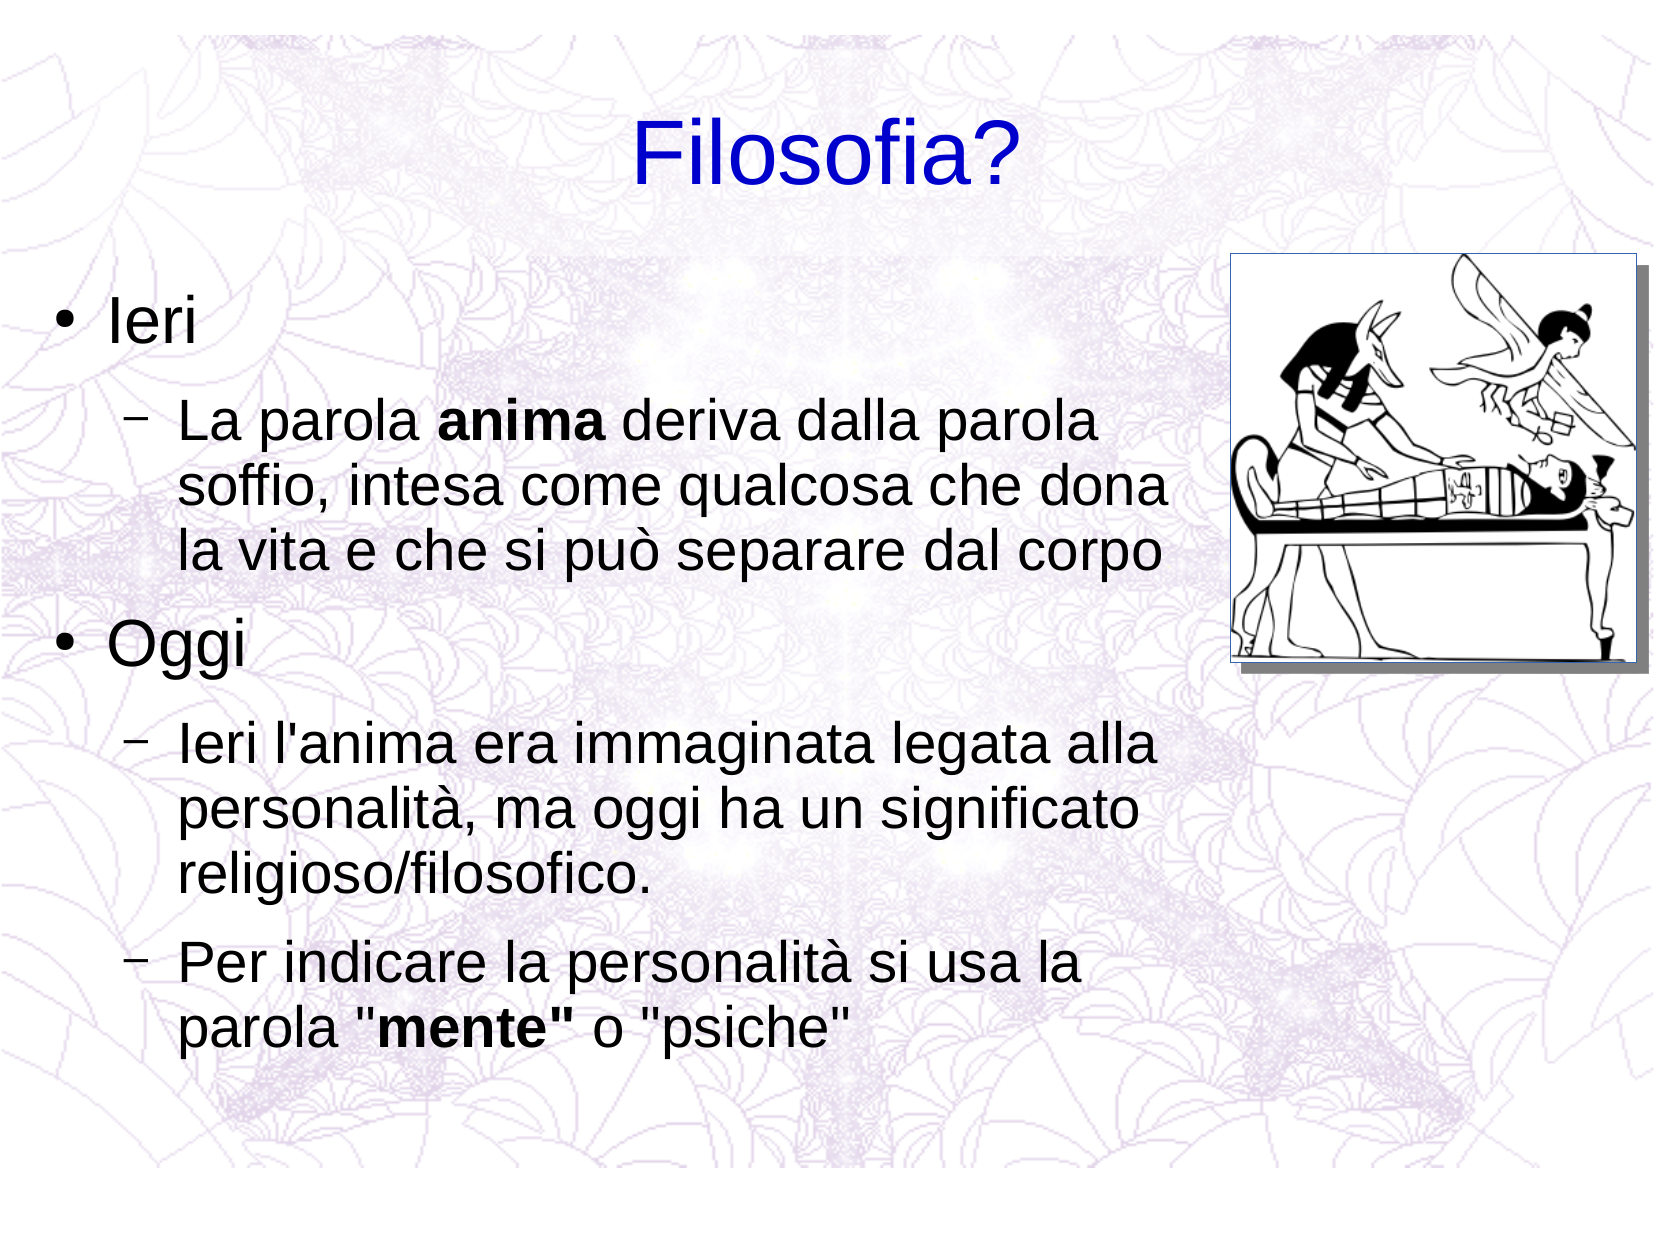

# Filosofia?
Ieri
La parola anima deriva dalla parola soffio, intesa come qualcosa che dona la vita e che si può separare dal corpo
Oggi
Ieri l'anima era immaginata legata alla personalità, ma oggi ha un significato religioso/filosofico.
Per indicare la personalità si usa la parola "mente" o "psiche"